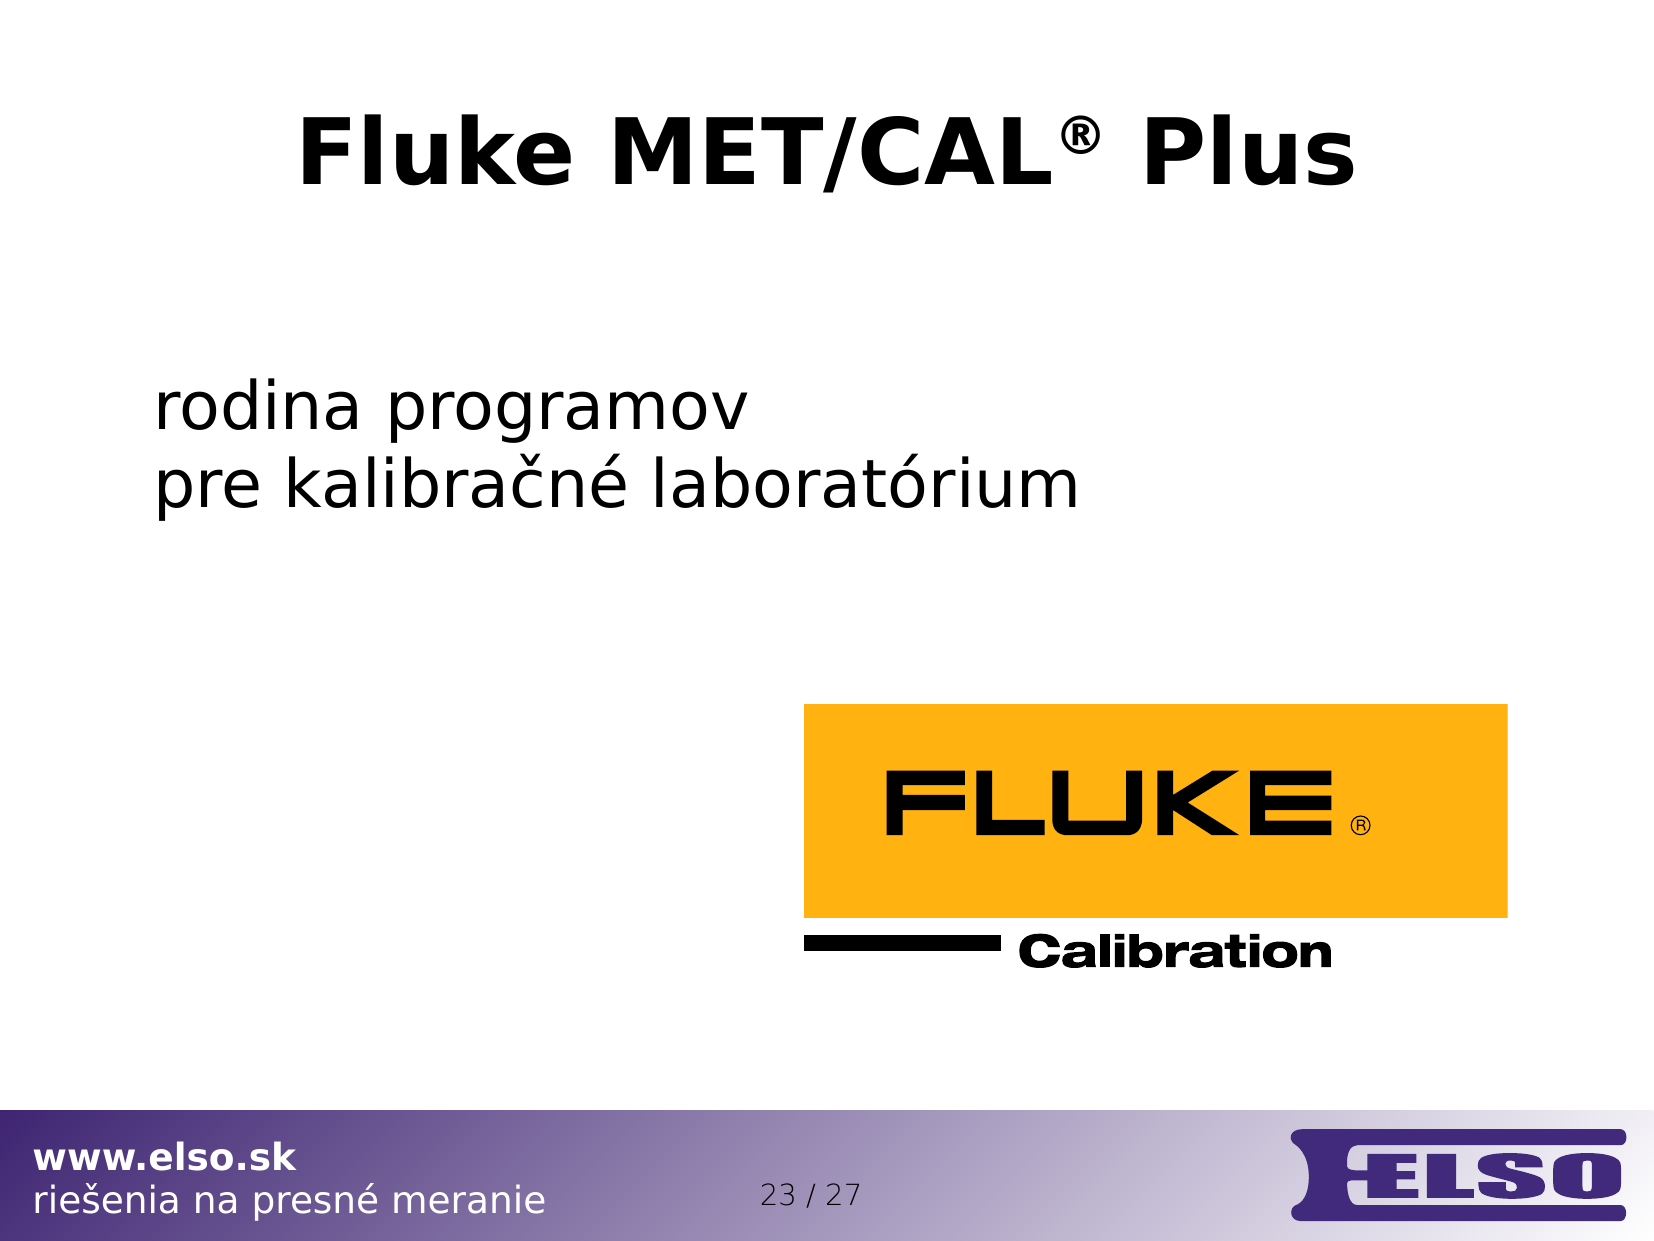

# Fluke MET/CAL® Plus
rodina programov
pre kalibračné laboratórium
23